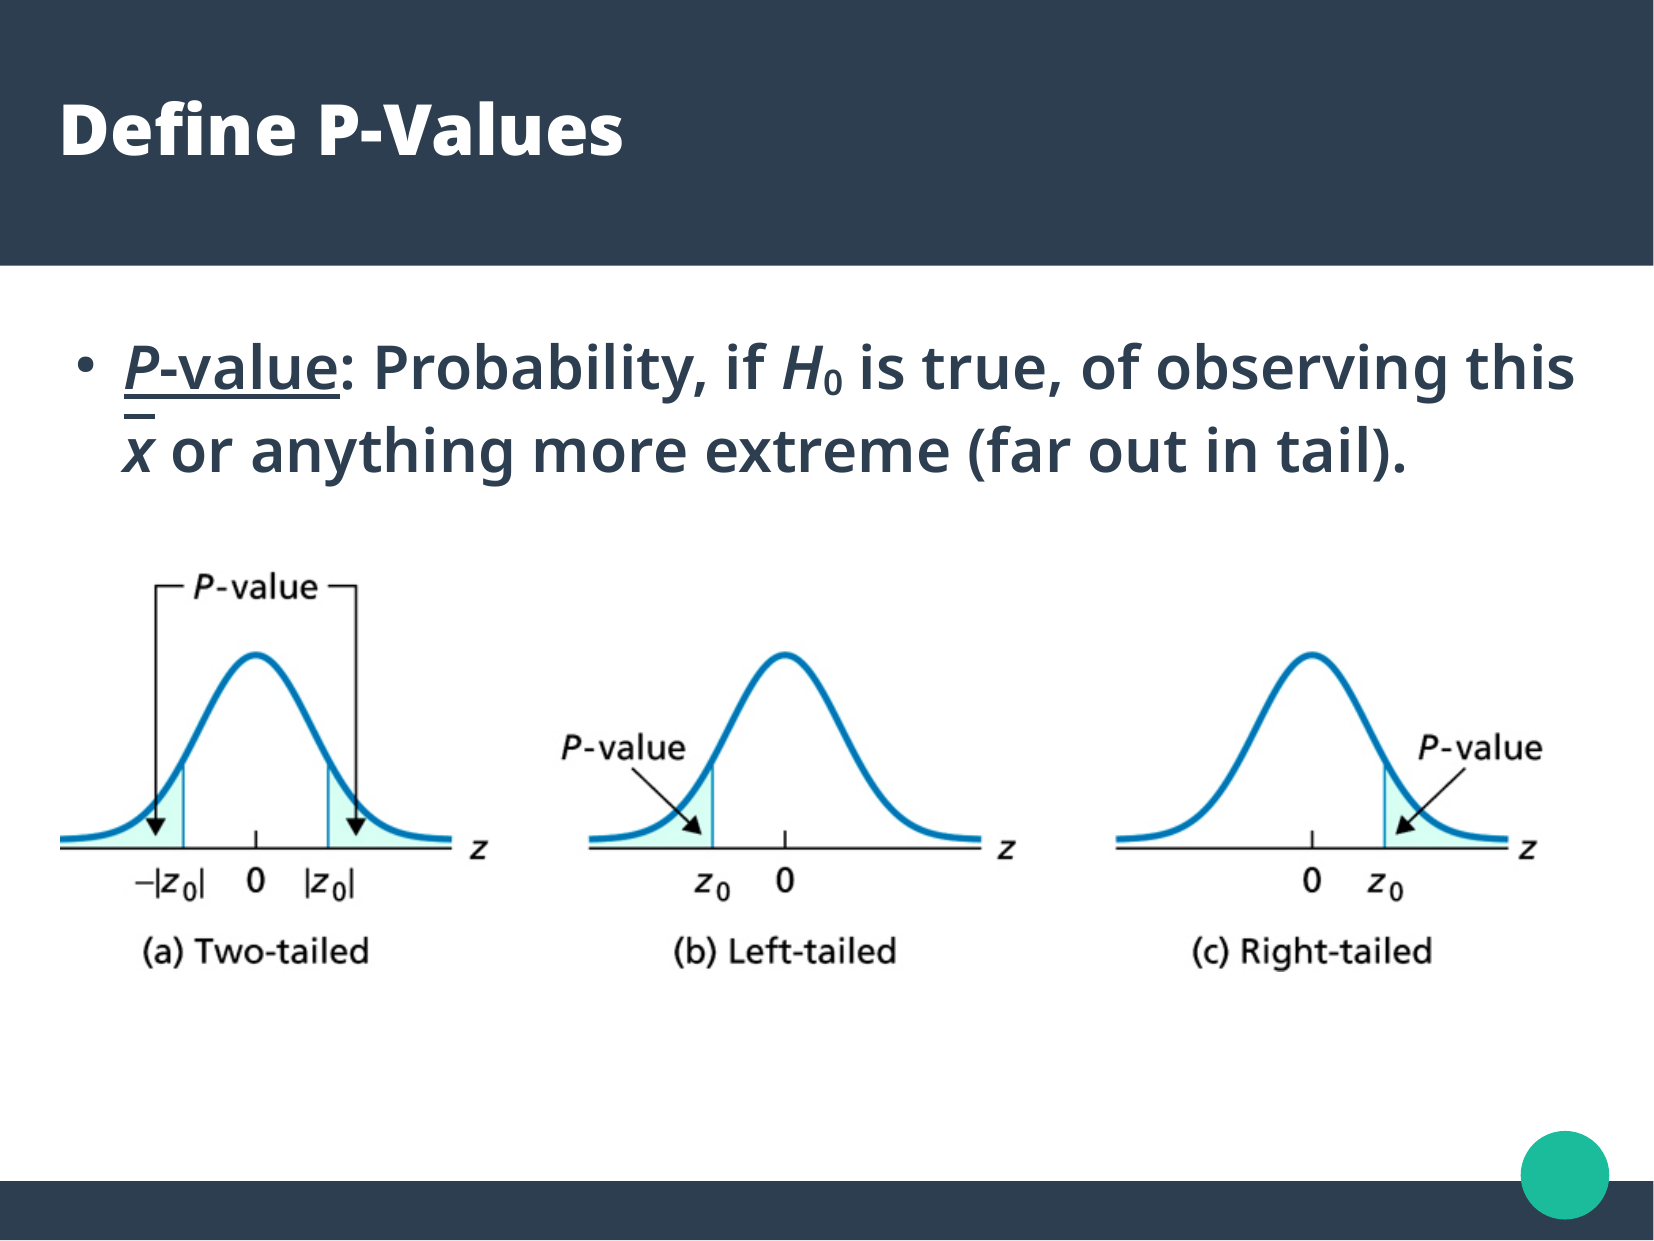

# Define P-Values
P-value: Probability, if H0 is true, of observing this x or anything more extreme (far out in tail).